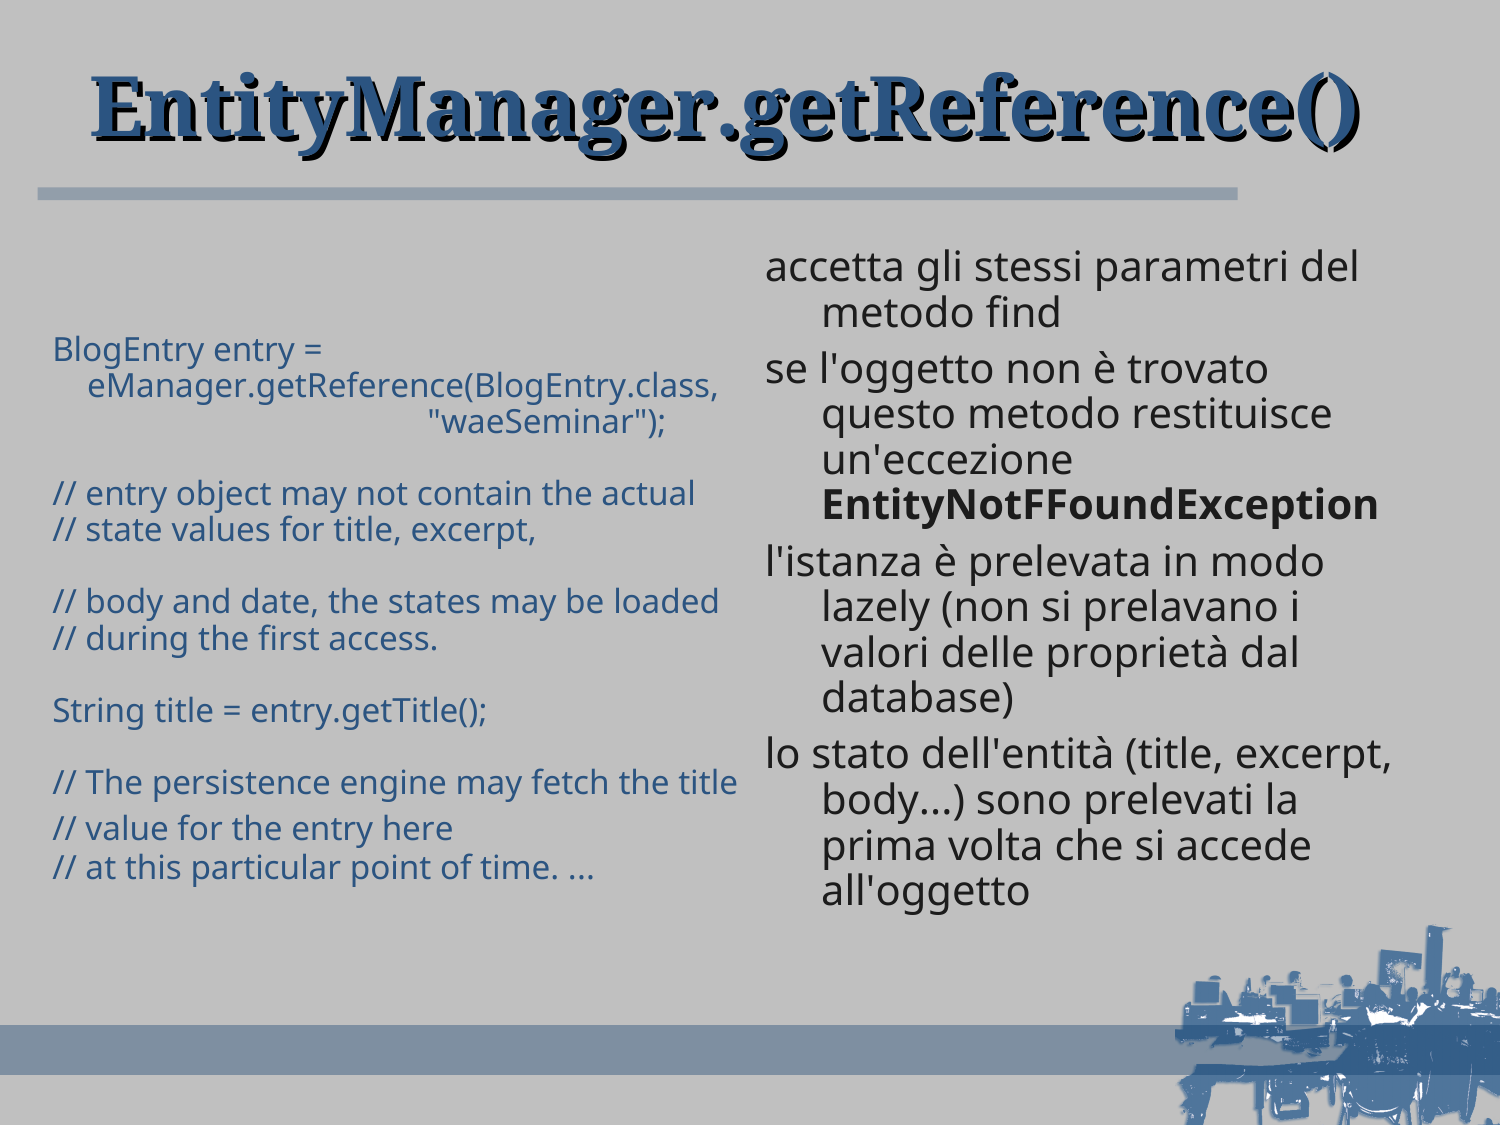

# EntityManager.getReference()
accetta gli stessi parametri del metodo find
se l'oggetto non è trovato questo metodo restituisce un'eccezione EntityNotFFoundException
l'istanza è prelevata in modo lazely (non si prelavano i valori delle proprietà dal database)
lo stato dell'entità (title, excerpt, body...) sono prelevati la prima volta che si accede all'oggetto
BlogEntry entry =
 eManager.getReference(BlogEntry.class,
 "waeSeminar");
// entry object may not contain the actual
// state values for title, excerpt,
// body and date, the states may be loaded
// during the first access.
String title = entry.getTitle();
// The persistence engine may fetch the title
// value for the entry here
// at this particular point of time. ...